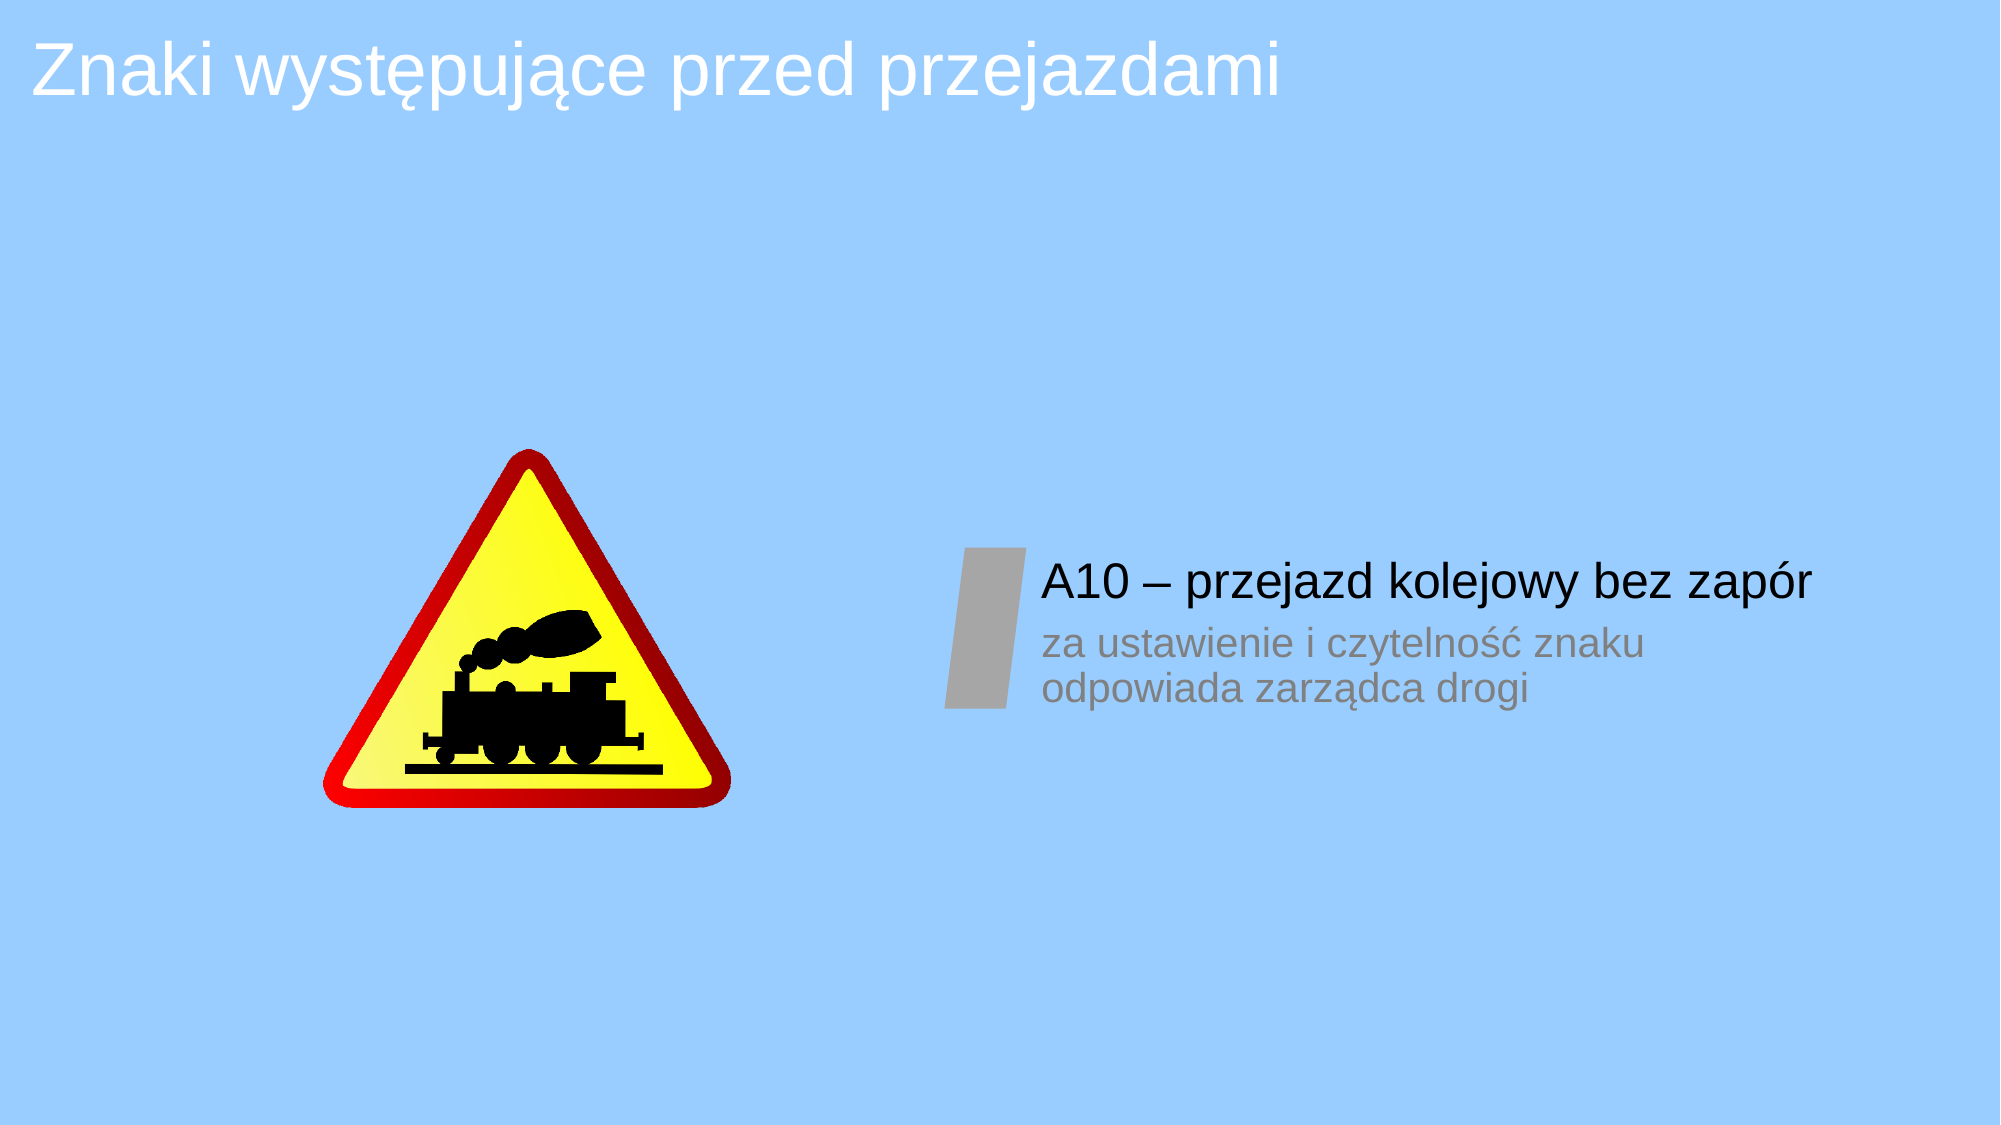

# Znaki występujące przed przejazdami
A10 – przejazd kolejowy bez zapór
za ustawienie i czytelność znaku
odpowiada zarządca drogi